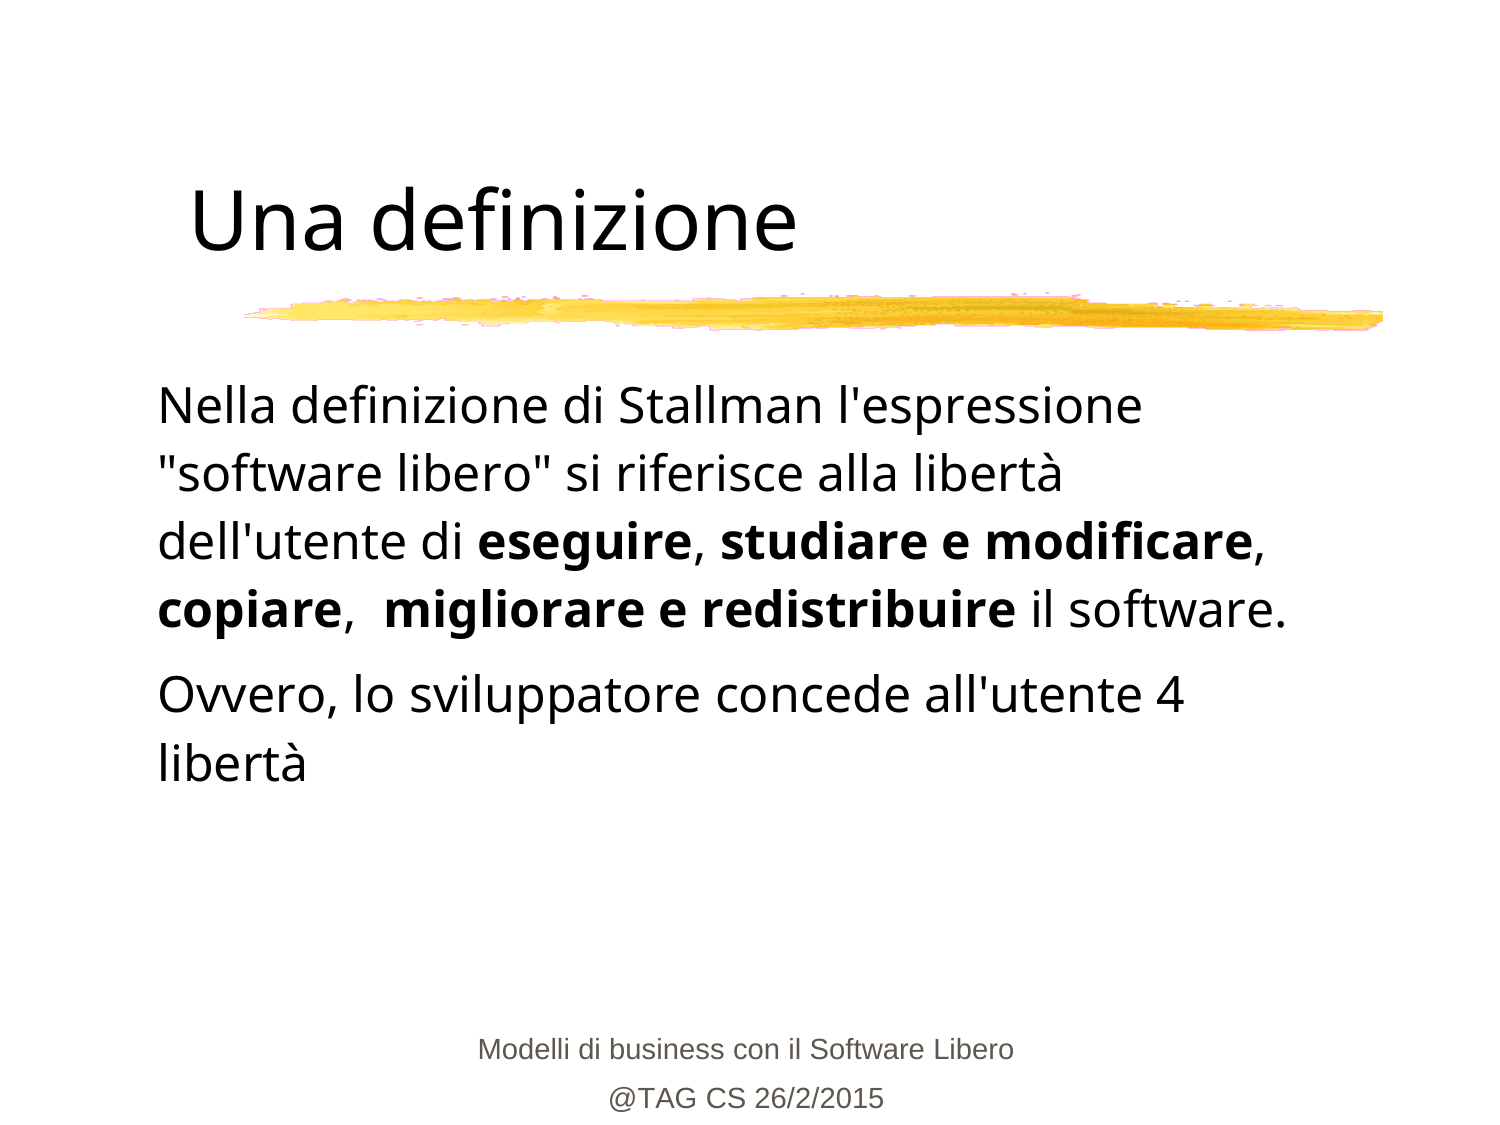

# Una definizione
Nella definizione di Stallman l'espressione "software libero" si riferisce alla libertà dell'utente di eseguire, studiare e modificare, copiare, migliorare e redistribuire il software.
Ovvero, lo sviluppatore concede all'utente 4 libertà